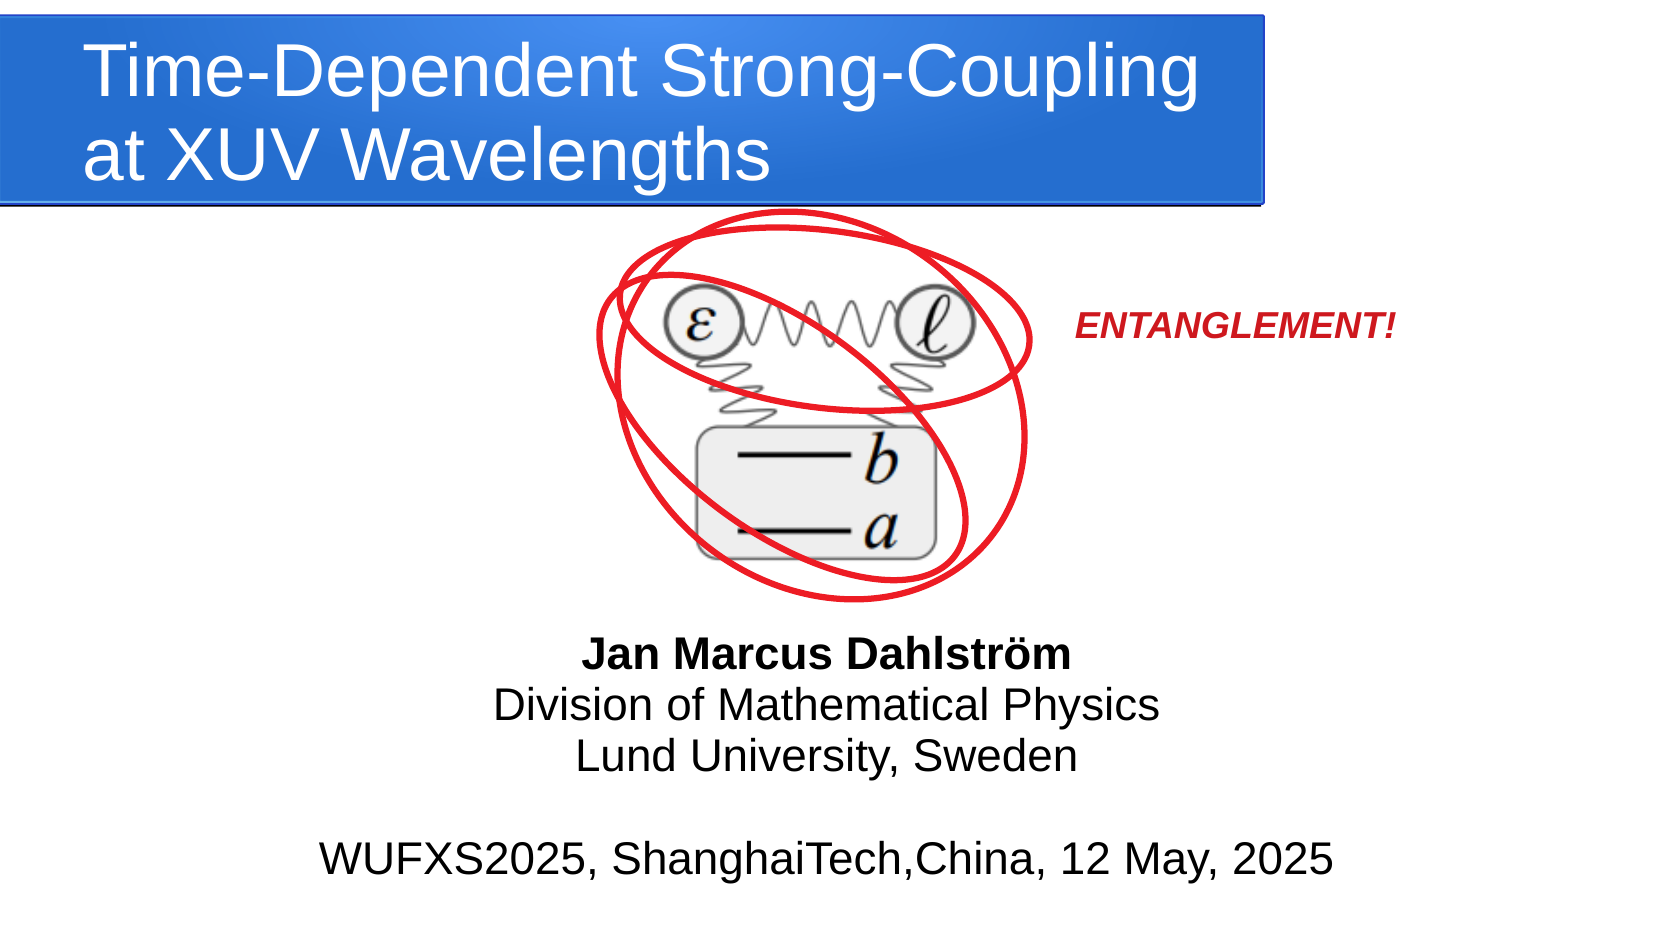

# Time-Dependent Strong-Coupling at XUV Wavelengths
Jan Marcus Dahlström
Division of Mathematical Physics
Lund University, Sweden
WUFXS2025, ShanghaiTech,China, 12 May, 2025
ENTANGLEMENT!